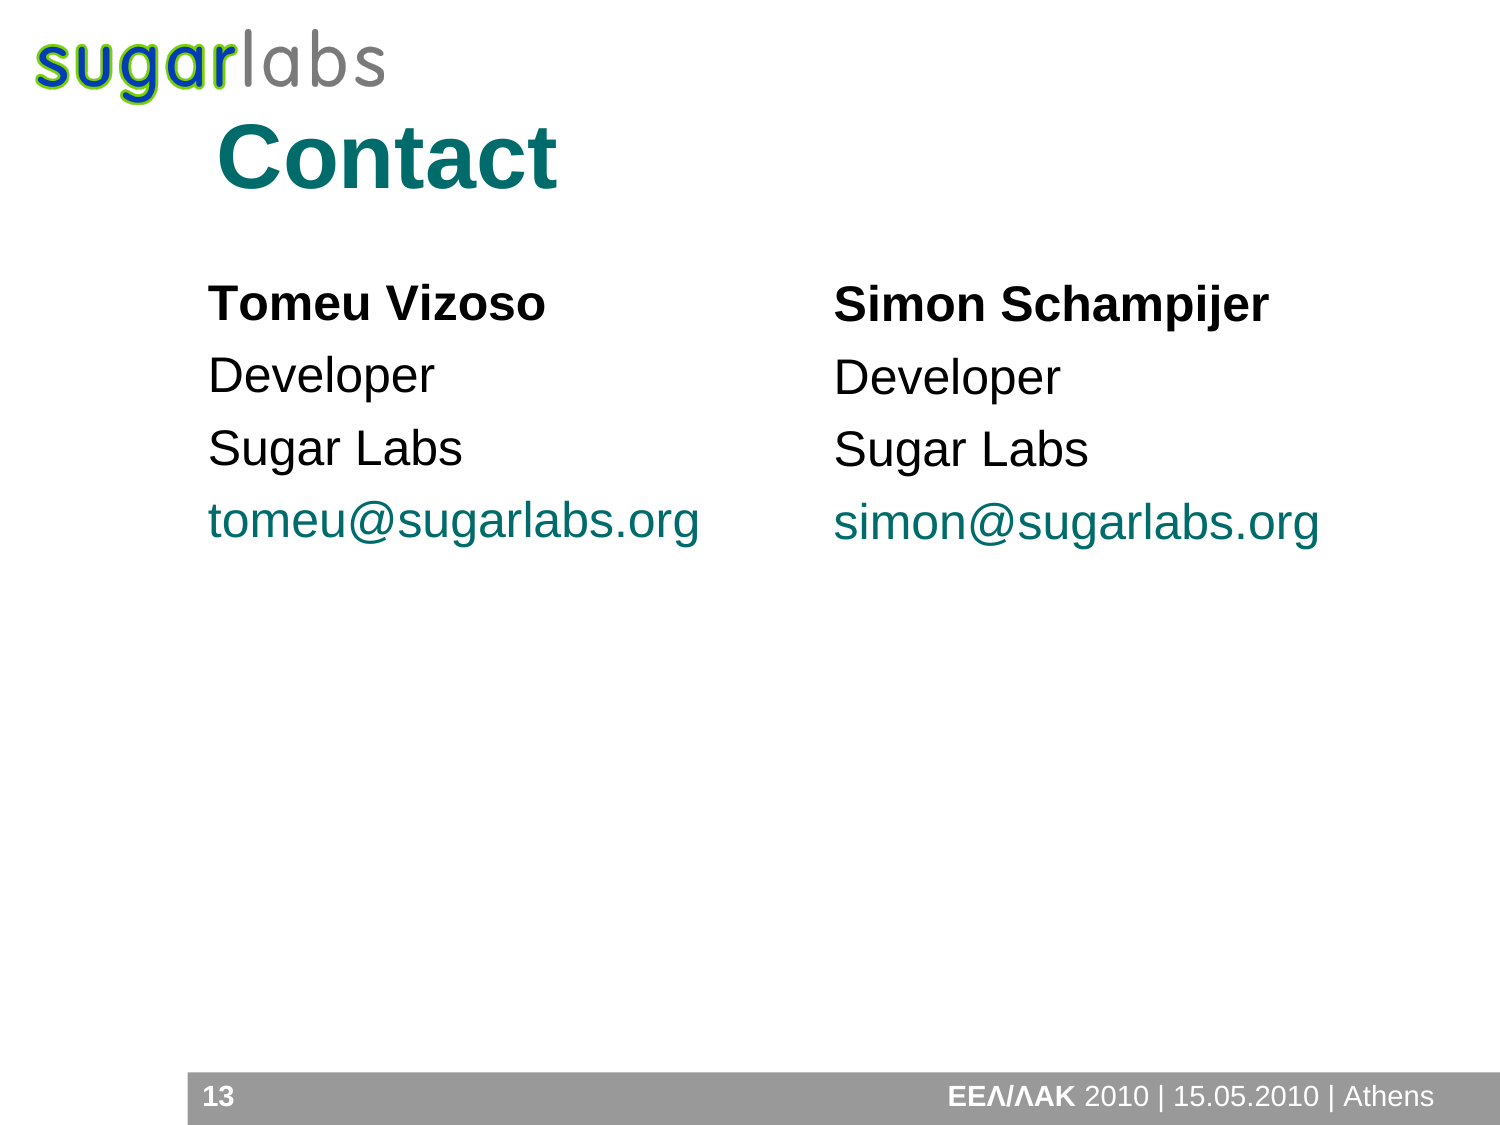

# Contact
Tomeu Vizoso
Developer
Sugar Labs
tomeu@sugarlabs.org
Simon Schampijer
Developer
Sugar Labs
simon@sugarlabs.org